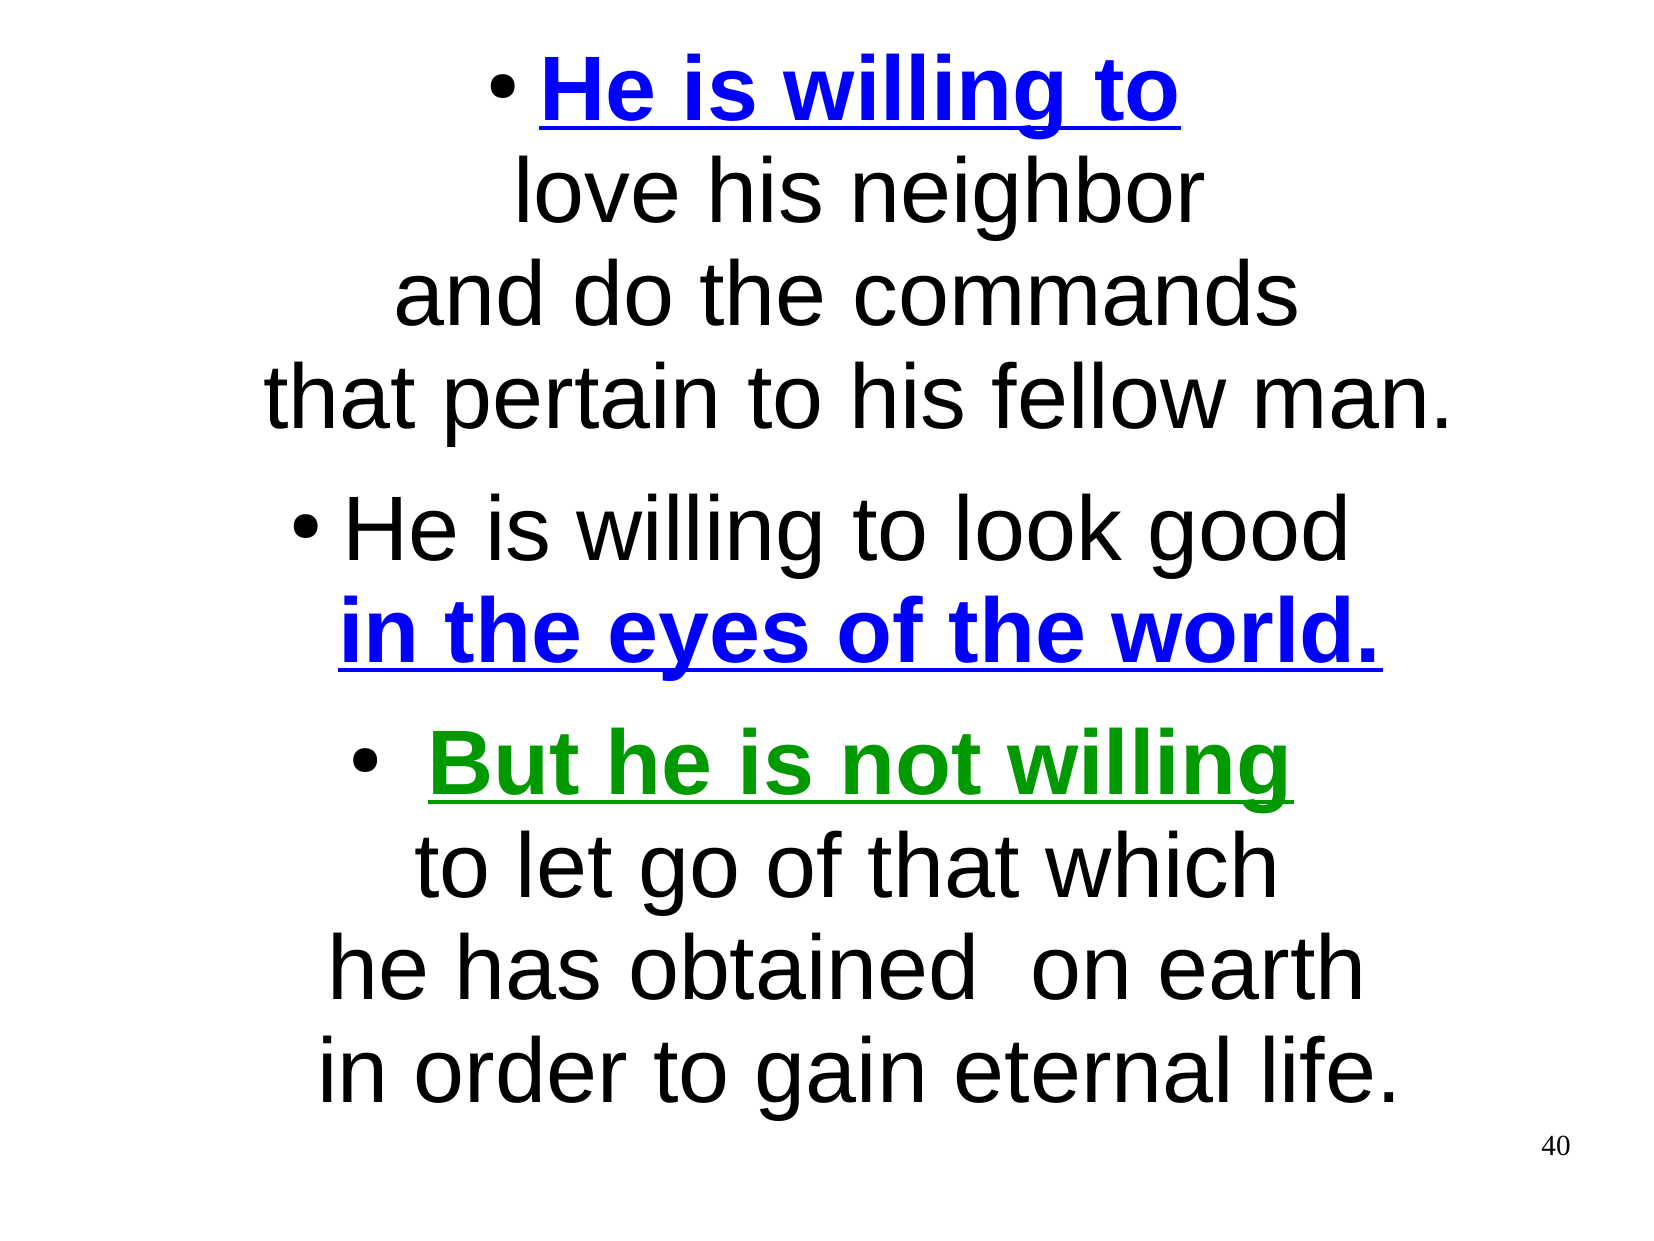

# He is willing to love his neighbor and do the commands that pertain to his fellow man.
He is willing to look good
in the eyes of the world.
 But he is not willing
to let go of that which
he has obtained on earth
in order to gain eternal life.
40